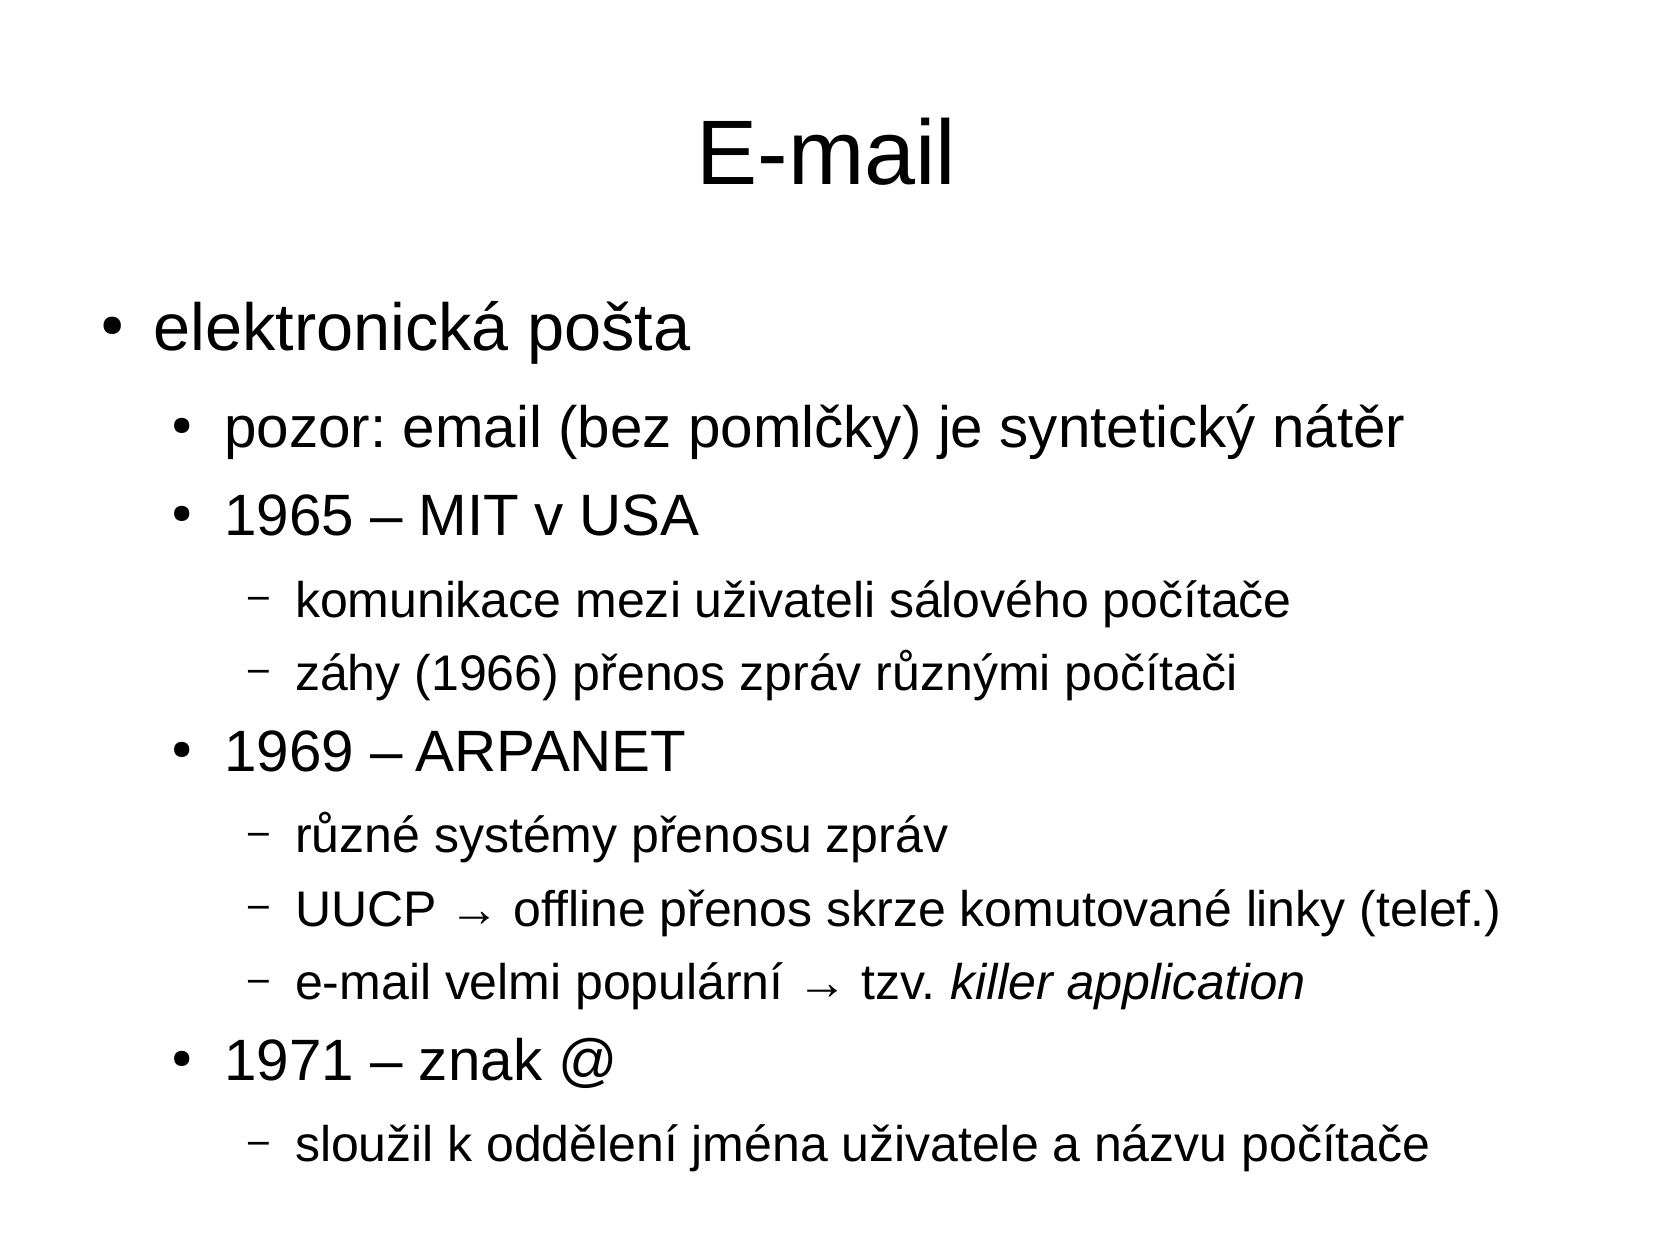

# E-mail
elektronická pošta
pozor: email (bez pomlčky) je syntetický nátěr
1965 – MIT v USA
komunikace mezi uživateli sálového počítače
záhy (1966) přenos zpráv různými počítači
1969 – ARPANET
různé systémy přenosu zpráv
UUCP → offline přenos skrze komutované linky (telef.)
e-mail velmi populární → tzv. killer application
1971 – znak @
sloužil k oddělení jména uživatele a názvu počítače